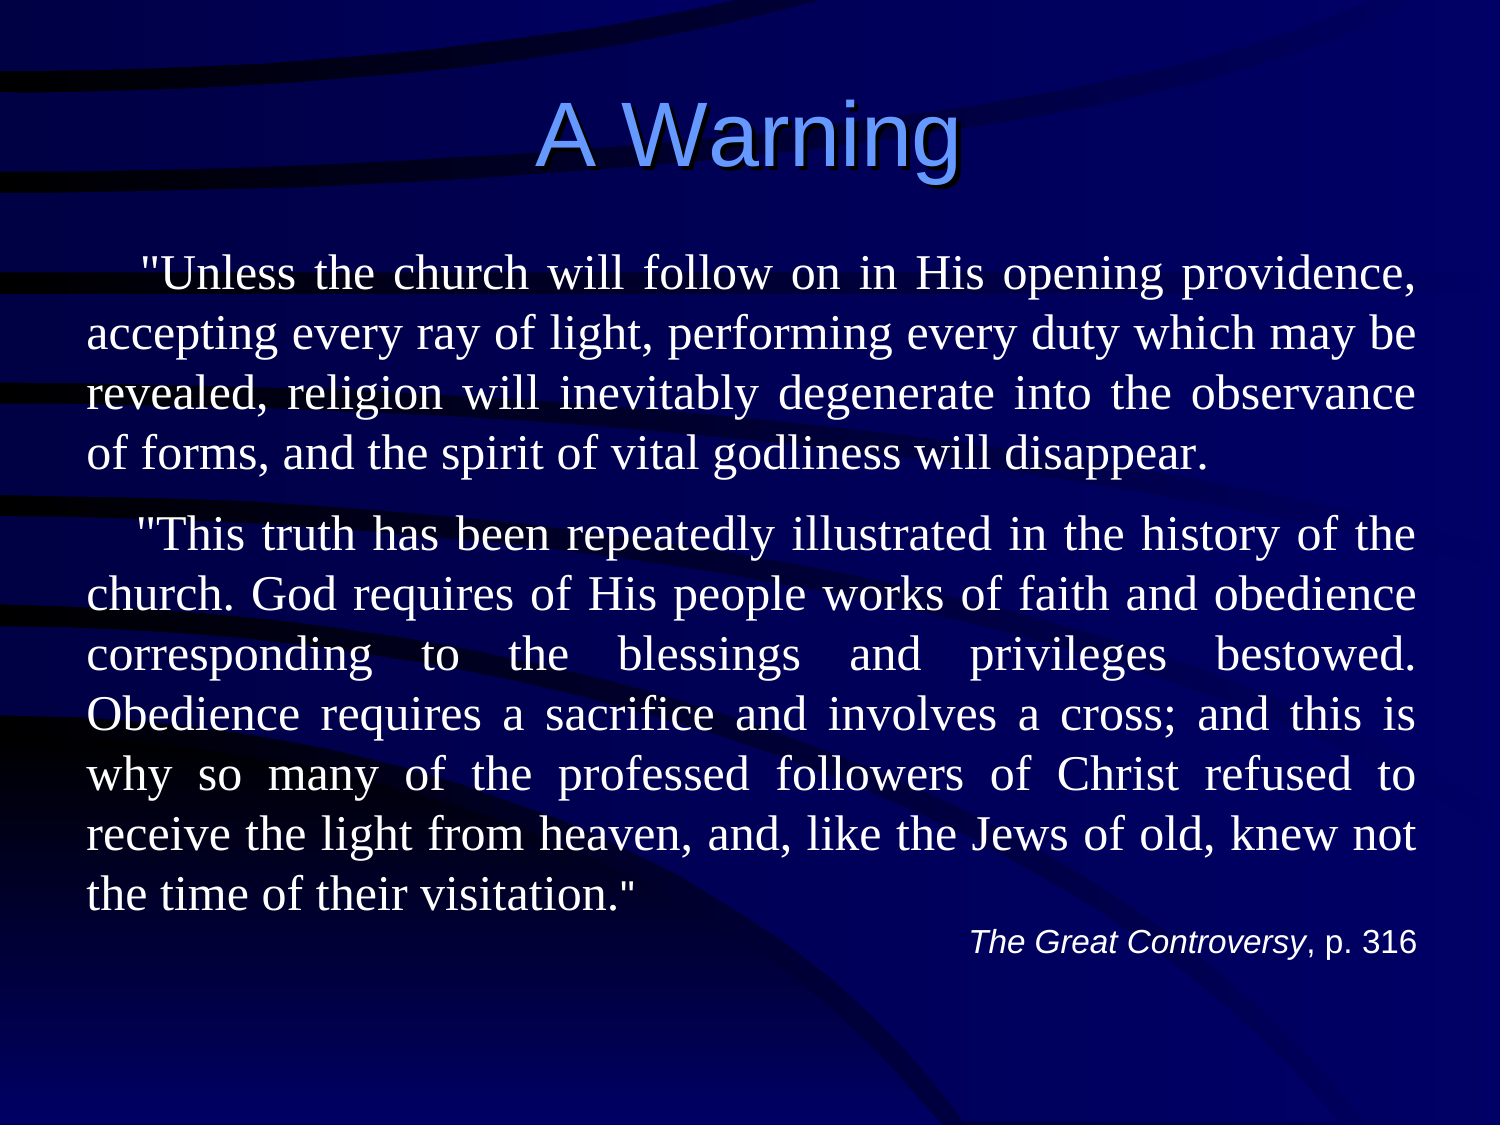

# A Warning
 "Unless the church will follow on in His opening providence, accepting every ray of light, performing every duty which may be revealed, religion will inevitably degenerate into the observance of forms, and the spirit of vital godliness will disappear.
 "This truth has been repeatedly illustrated in the history of the church. God requires of His people works of faith and obedience corresponding to the blessings and privileges bestowed. Obedience requires a sacrifice and involves a cross; and this is why so many of the professed followers of Christ refused to receive the light from heaven, and, like the Jews of old, knew not the time of their visitation."
The Great Controversy, p. 316